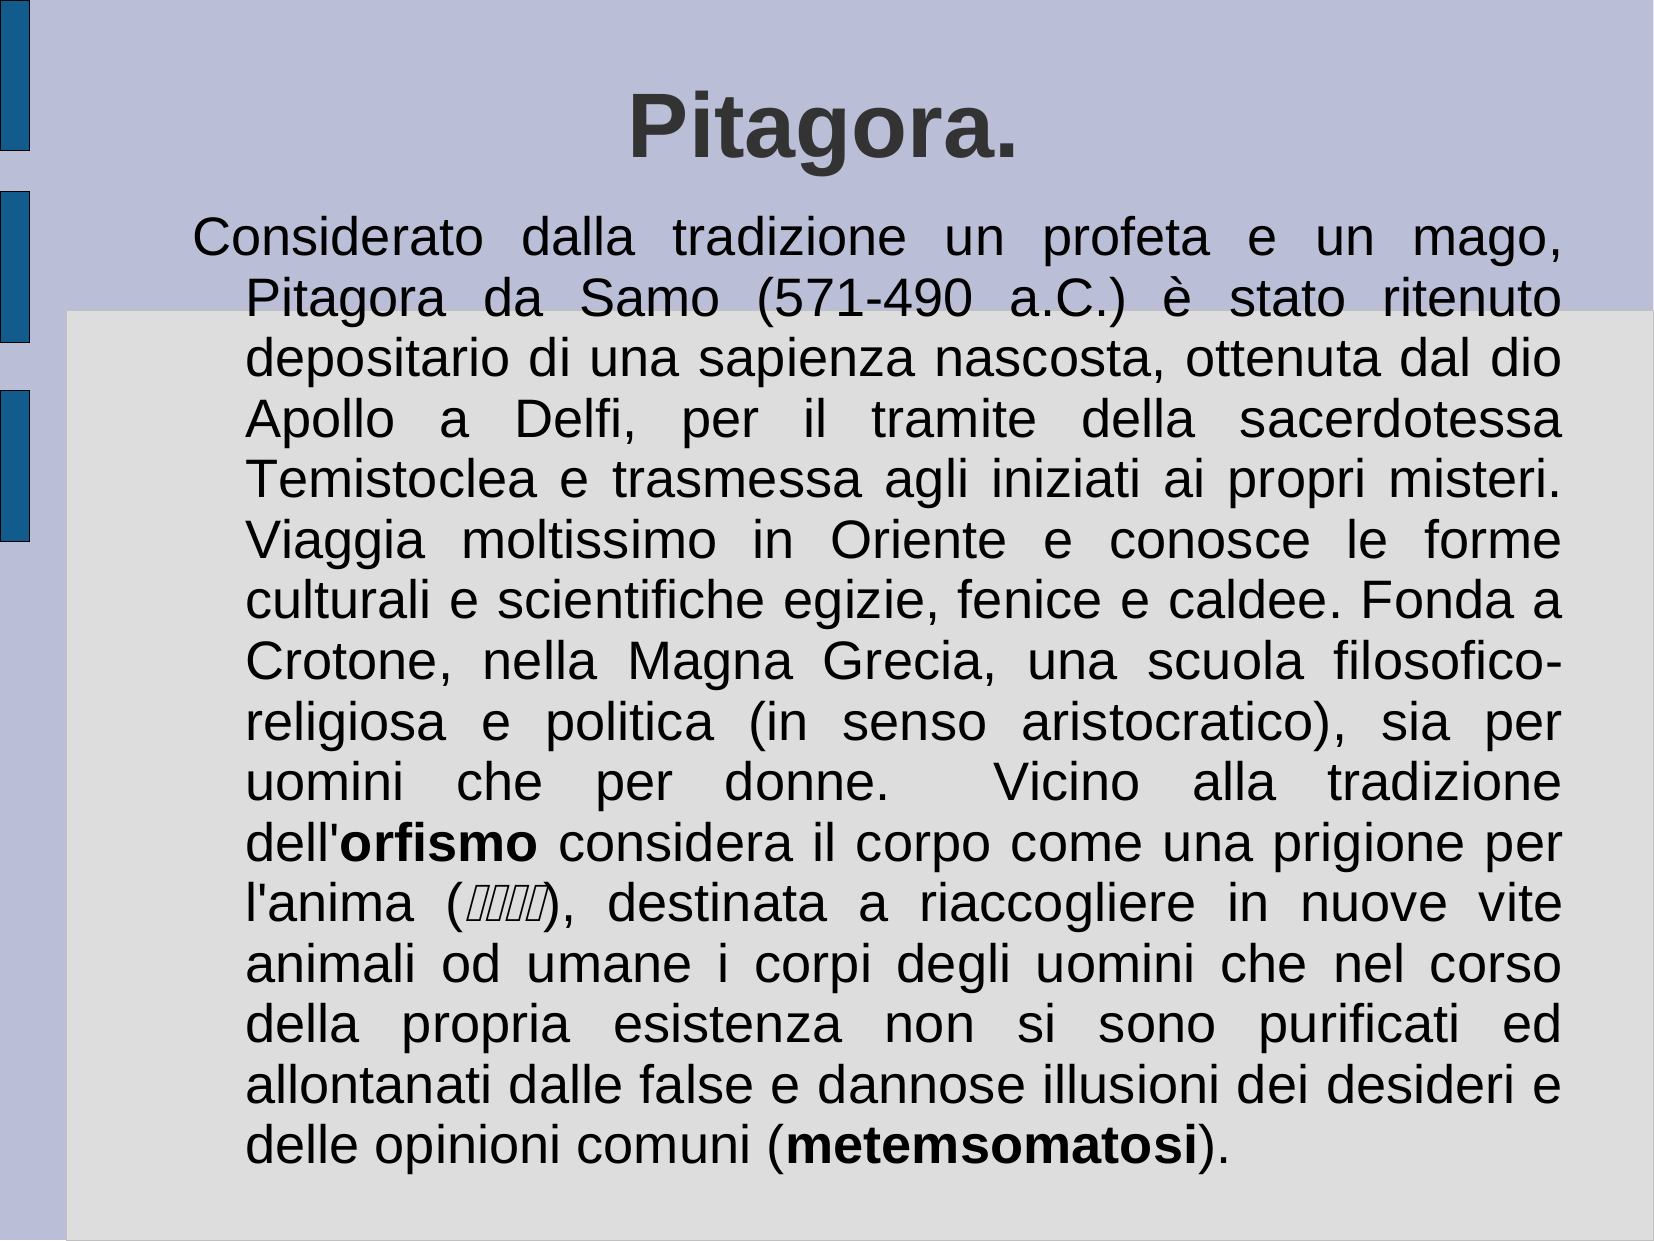

# Pitagora.
Considerato dalla tradizione un profeta e un mago, Pitagora da Samo (571-490 a.C.) è stato ritenuto depositario di una sapienza nascosta, ottenuta dal dio Apollo a Delfi, per il tramite della sacerdotessa Temistoclea e trasmessa agli iniziati ai propri misteri. Viaggia moltissimo in Oriente e conosce le forme culturali e scientifiche egizie, fenice e caldee. Fonda a Crotone, nella Magna Grecia, una scuola filosofico-religiosa e politica (in senso aristocratico), sia per uomini che per donne. Vicino alla tradizione dell'orfismo considera il corpo come una prigione per l'anima (), destinata a riaccogliere in nuove vite animali od umane i corpi degli uomini che nel corso della propria esistenza non si sono purificati ed allontanati dalle false e dannose illusioni dei desideri e delle opinioni comuni (metemsomatosi).